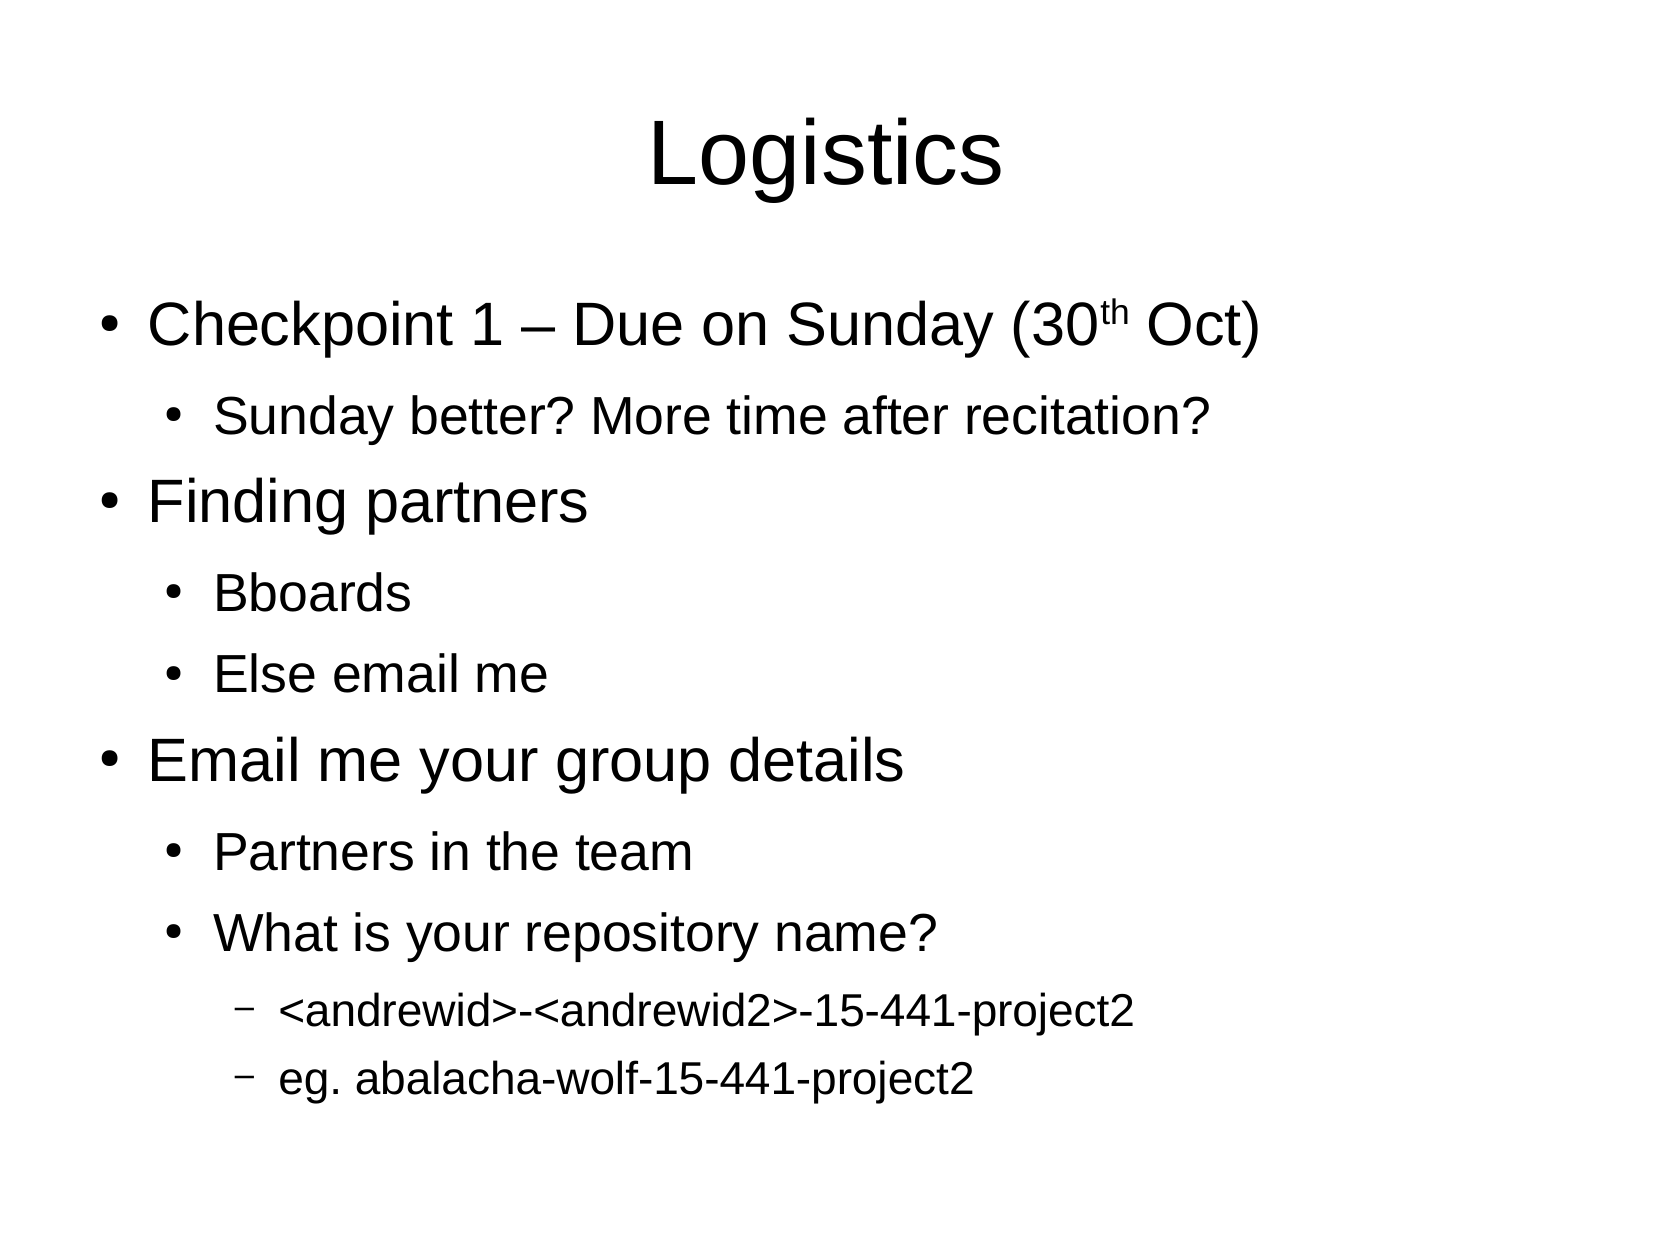

# Logistics
Checkpoint 1 – Due on Sunday (30th Oct)
Sunday better? More time after recitation?
Finding partners
Bboards
Else email me
Email me your group details
Partners in the team
What is your repository name?
<andrewid>-<andrewid2>-15-441-project2
eg. abalacha-wolf-15-441-project2